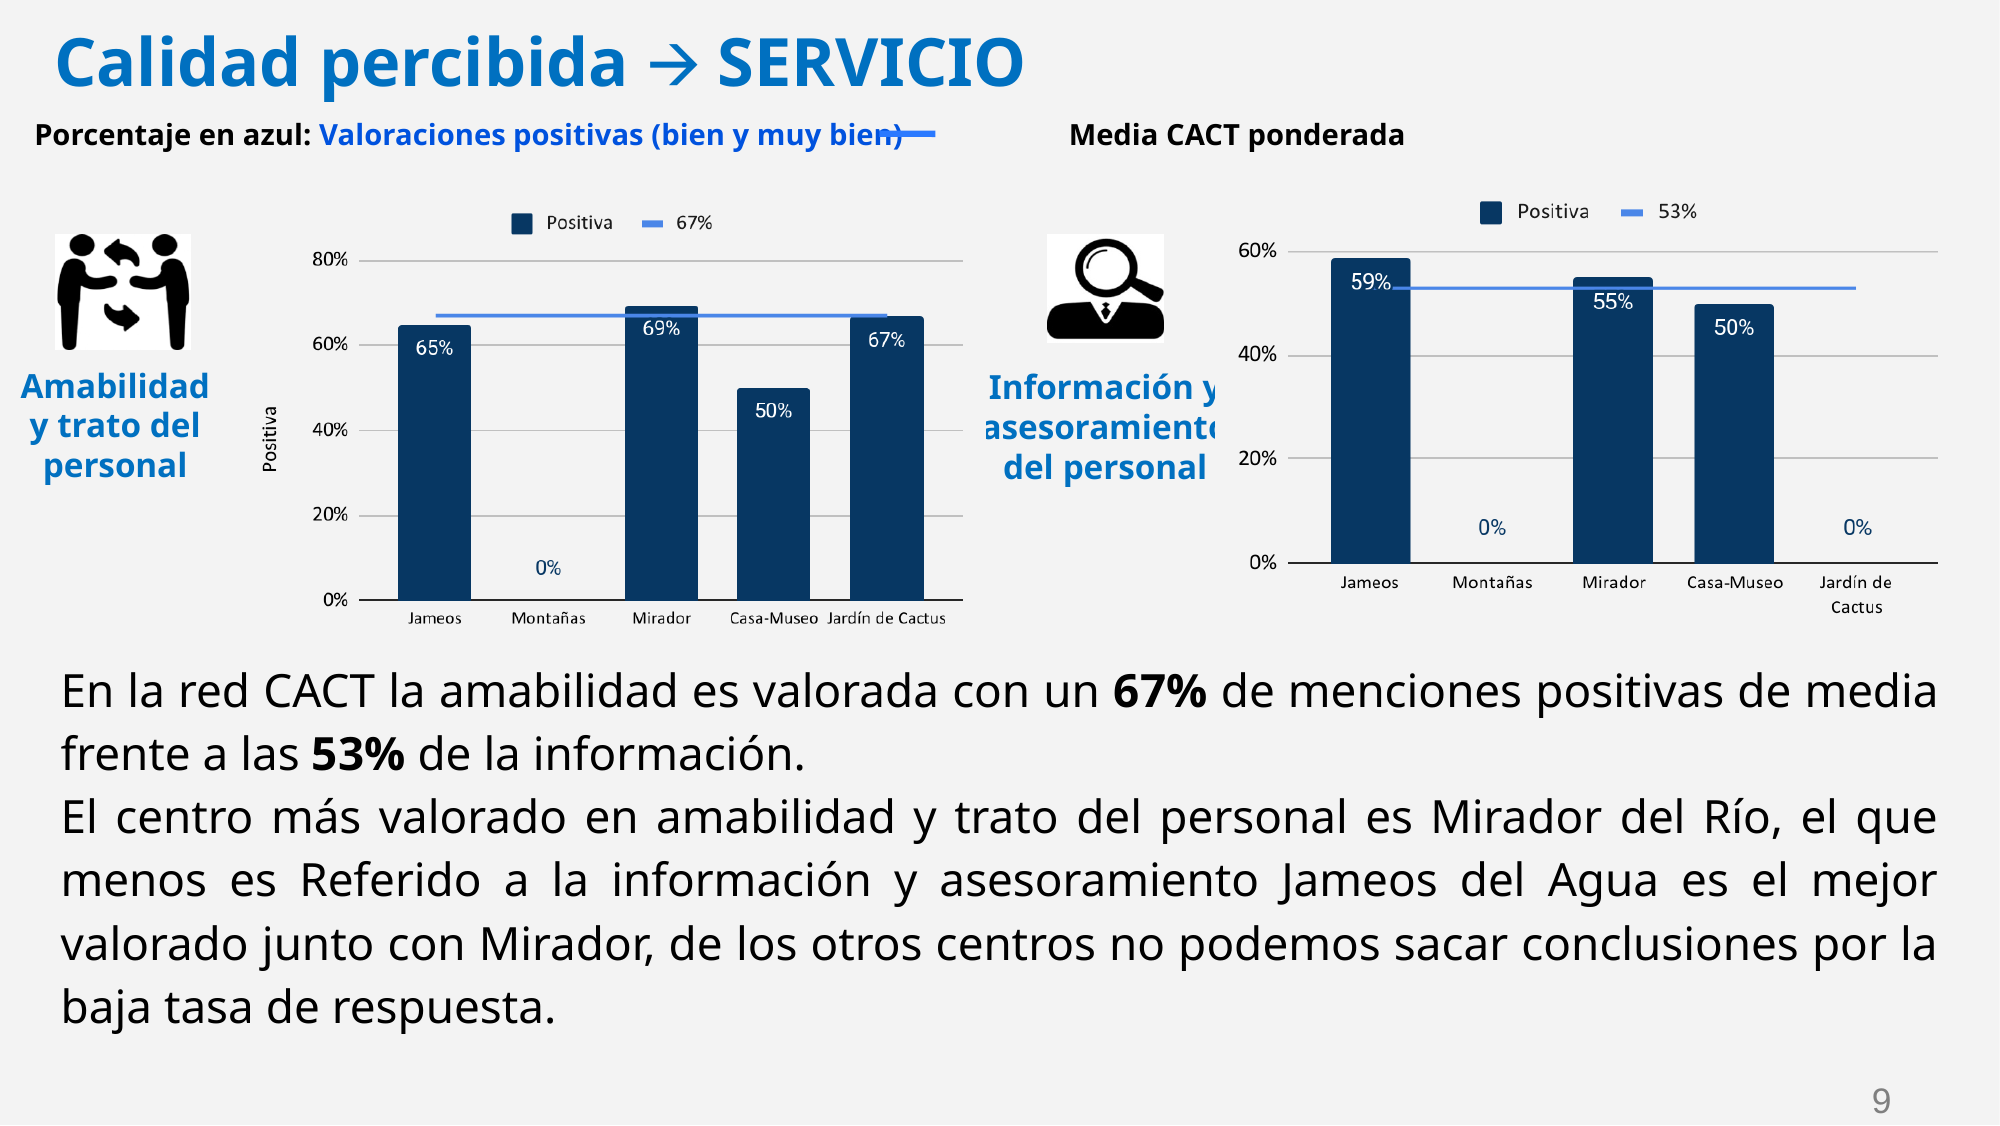

Calidad percibida 🡪 SERVICIO
 Porcentaje en azul: Valoraciones positivas (bien y muy bien) Media CACT ponderada
Amabilidad y trato del personal
Información y asesoramiento del personal
En la red CACT la amabilidad es valorada con un 67% de menciones positivas de media frente a las 53% de la información.
El centro más valorado en amabilidad y trato del personal es Mirador del Río, el que menos es Referido a la información y asesoramiento Jameos del Agua es el mejor valorado junto con Mirador, de los otros centros no podemos sacar conclusiones por la baja tasa de respuesta.